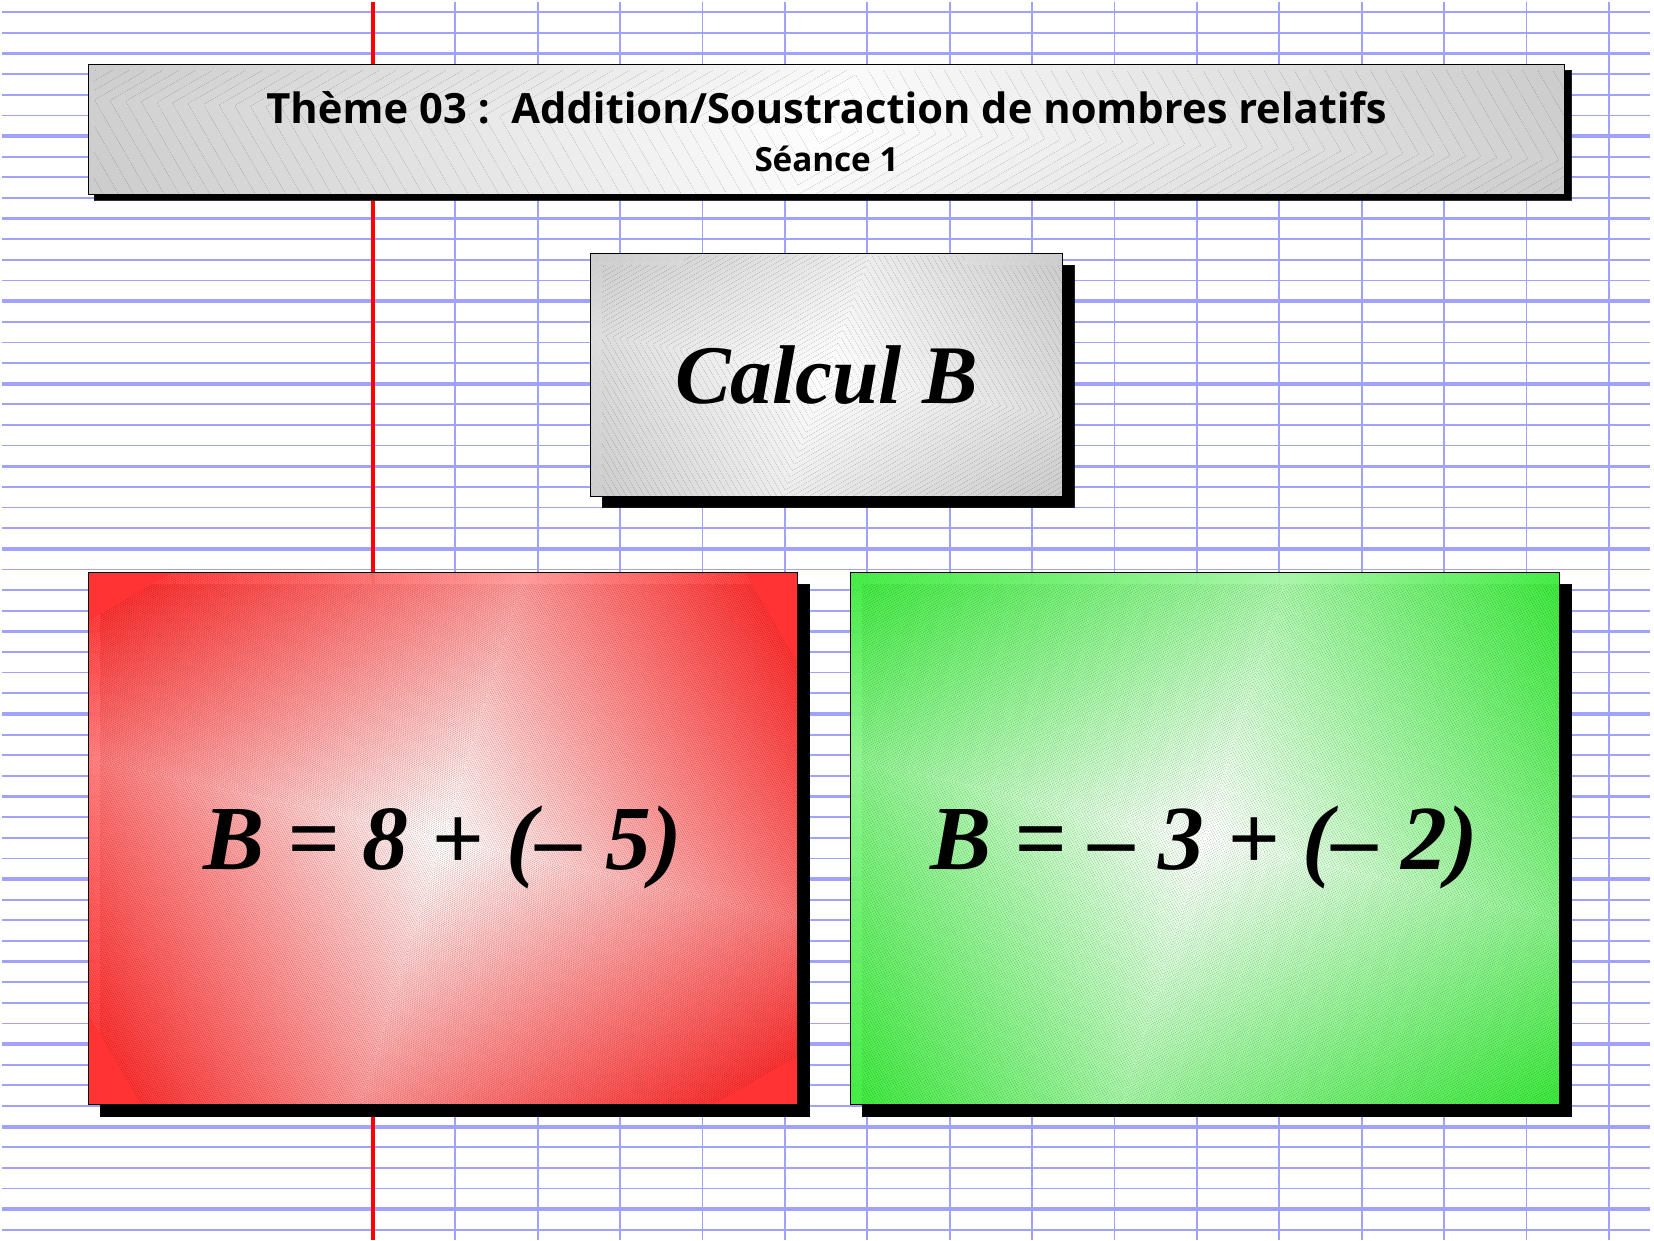

Thème 03 : Addition/Soustraction de nombres relatifs
Séance 1
Calcul B
10
11
12
13
14
15
9
0
1
2
3
4
5
6
7
8
B = 8 + (– 5)
B = – 3 + (– 2)